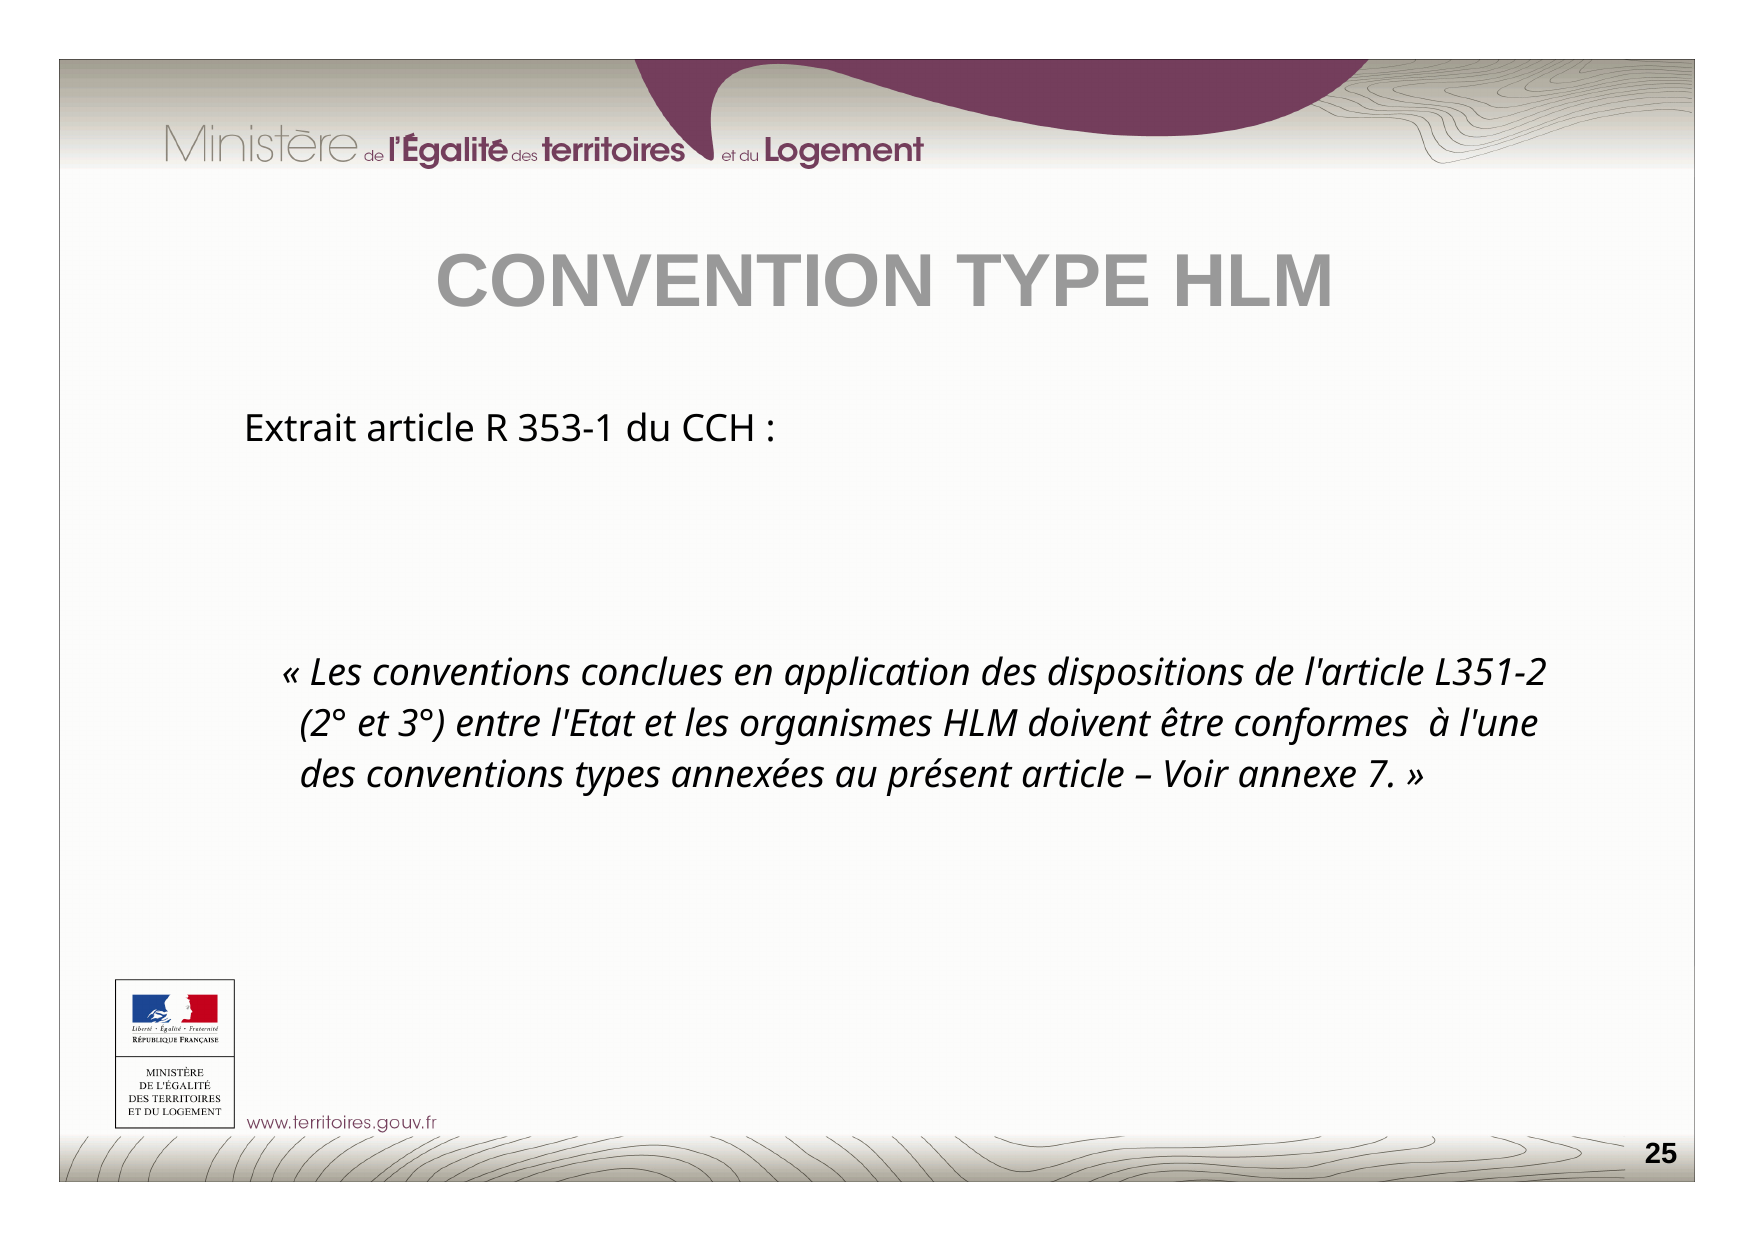

# CONVENTION TYPE HLM
Extrait article R 353-1 du CCH :
 « Les conventions conclues en application des dispositions de l'article L351-2 (2° et 3°) entre l'Etat et les organismes HLM doivent être conformes à l'une des conventions types annexées au présent article – Voir annexe 7. »